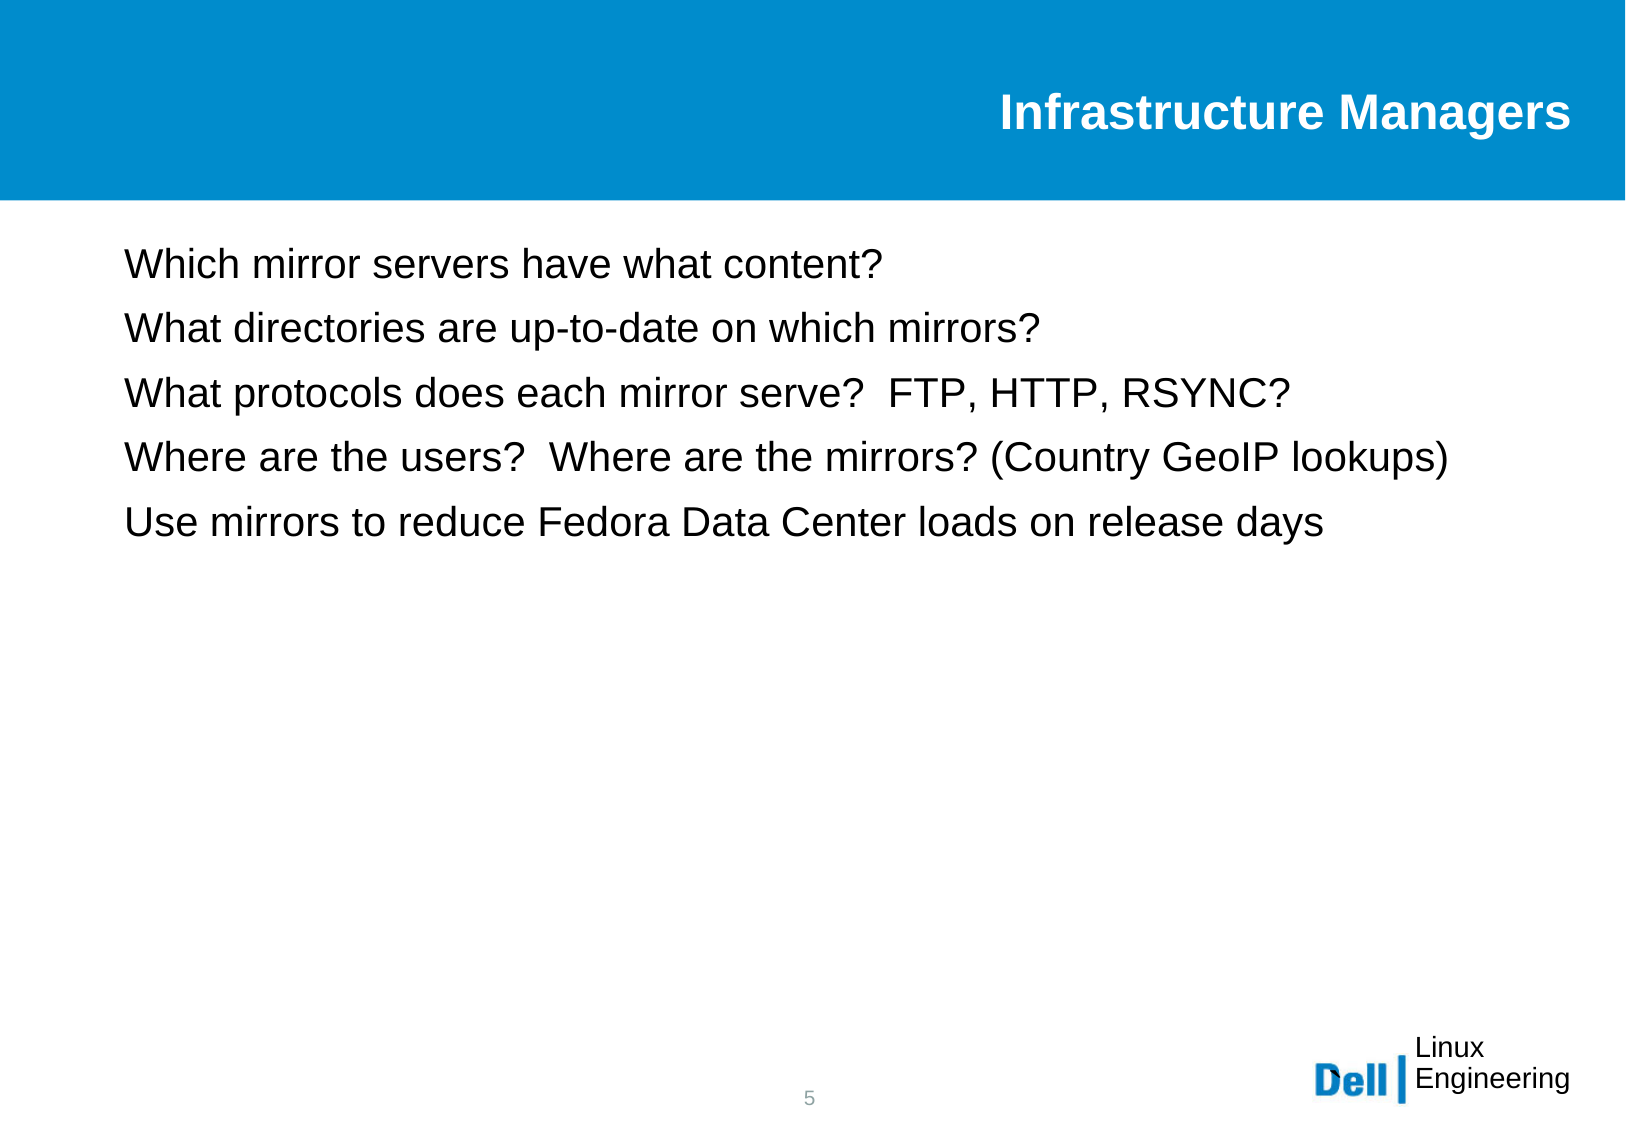

# Infrastructure Managers
Which mirror servers have what content?
What directories are up-to-date on which mirrors?
What protocols does each mirror serve? FTP, HTTP, RSYNC?
Where are the users? Where are the mirrors? (Country GeoIP lookups)
Use mirrors to reduce Fedora Data Center loads on release days